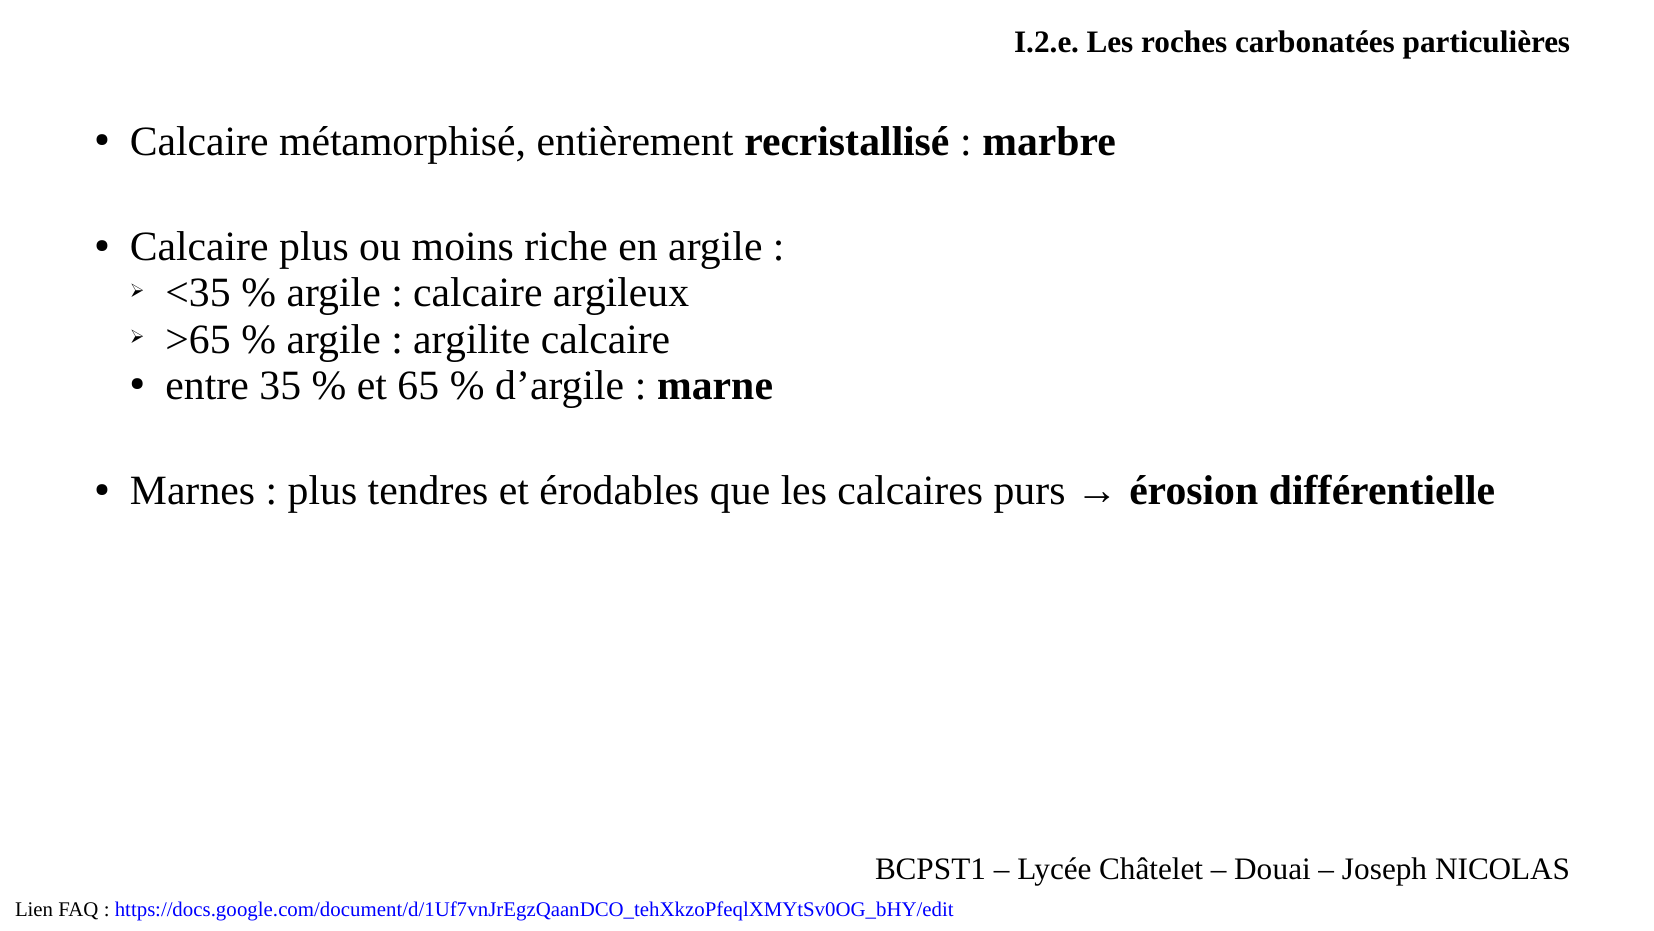

I.2.e. Les roches carbonatées particulières
Calcaire métamorphisé, entièrement recristallisé : marbre
Calcaire plus ou moins riche en argile :
<35 % argile : calcaire argileux
>65 % argile : argilite calcaire
entre 35 % et 65 % d’argile : marne
Marnes : plus tendres et érodables que les calcaires purs → érosion différentielle
BCPST1 – Lycée Châtelet – Douai – Joseph NICOLAS
Lien FAQ : https://docs.google.com/document/d/1Uf7vnJrEgzQaanDCO_tehXkzoPfeqlXMYtSv0OG_bHY/edit